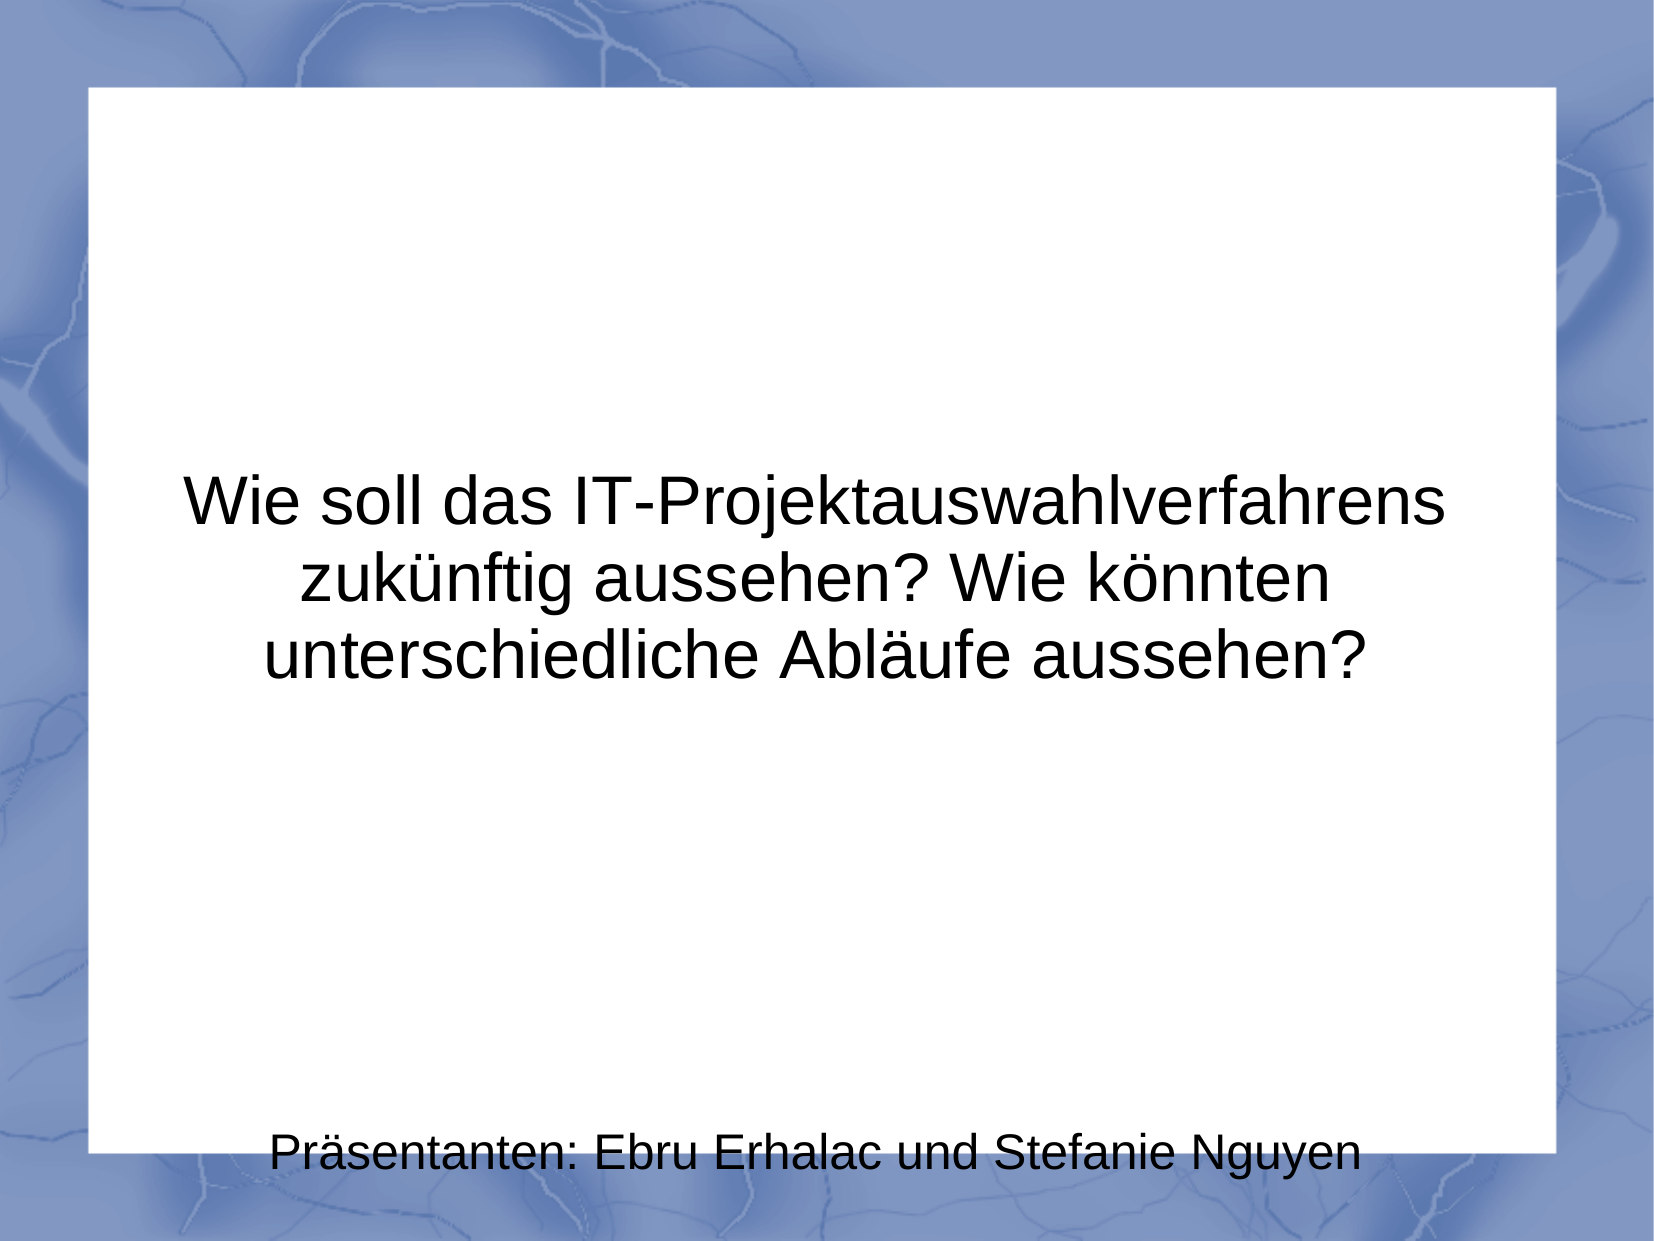

#
Wie soll das IT-Projektauswahlverfahrens zukünftig aussehen? Wie könnten unterschiedliche Abläufe aussehen?
Präsentanten: Ebru Erhalac und Stefanie Nguyen